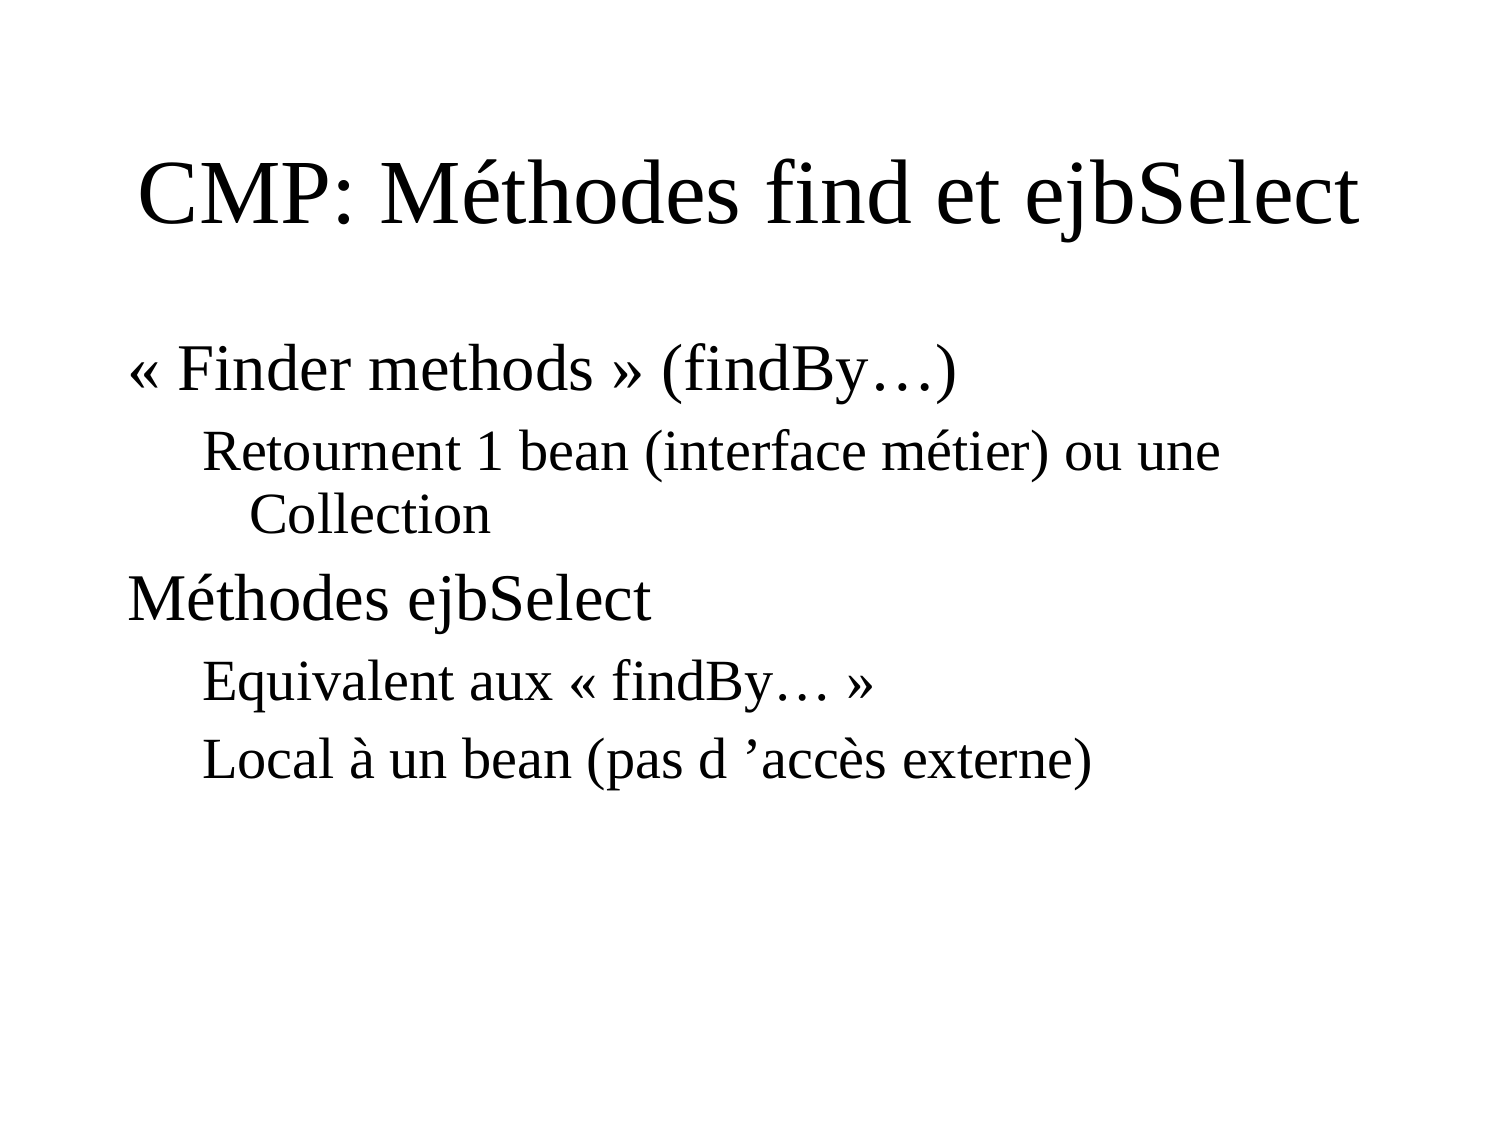

# CMP: Méthodes find et ejbSelect
« Finder methods » (findBy…)
Retournent 1 bean (interface métier) ou une Collection
Méthodes ejbSelect
Equivalent aux « findBy… »
Local à un bean (pas d ’accès externe)